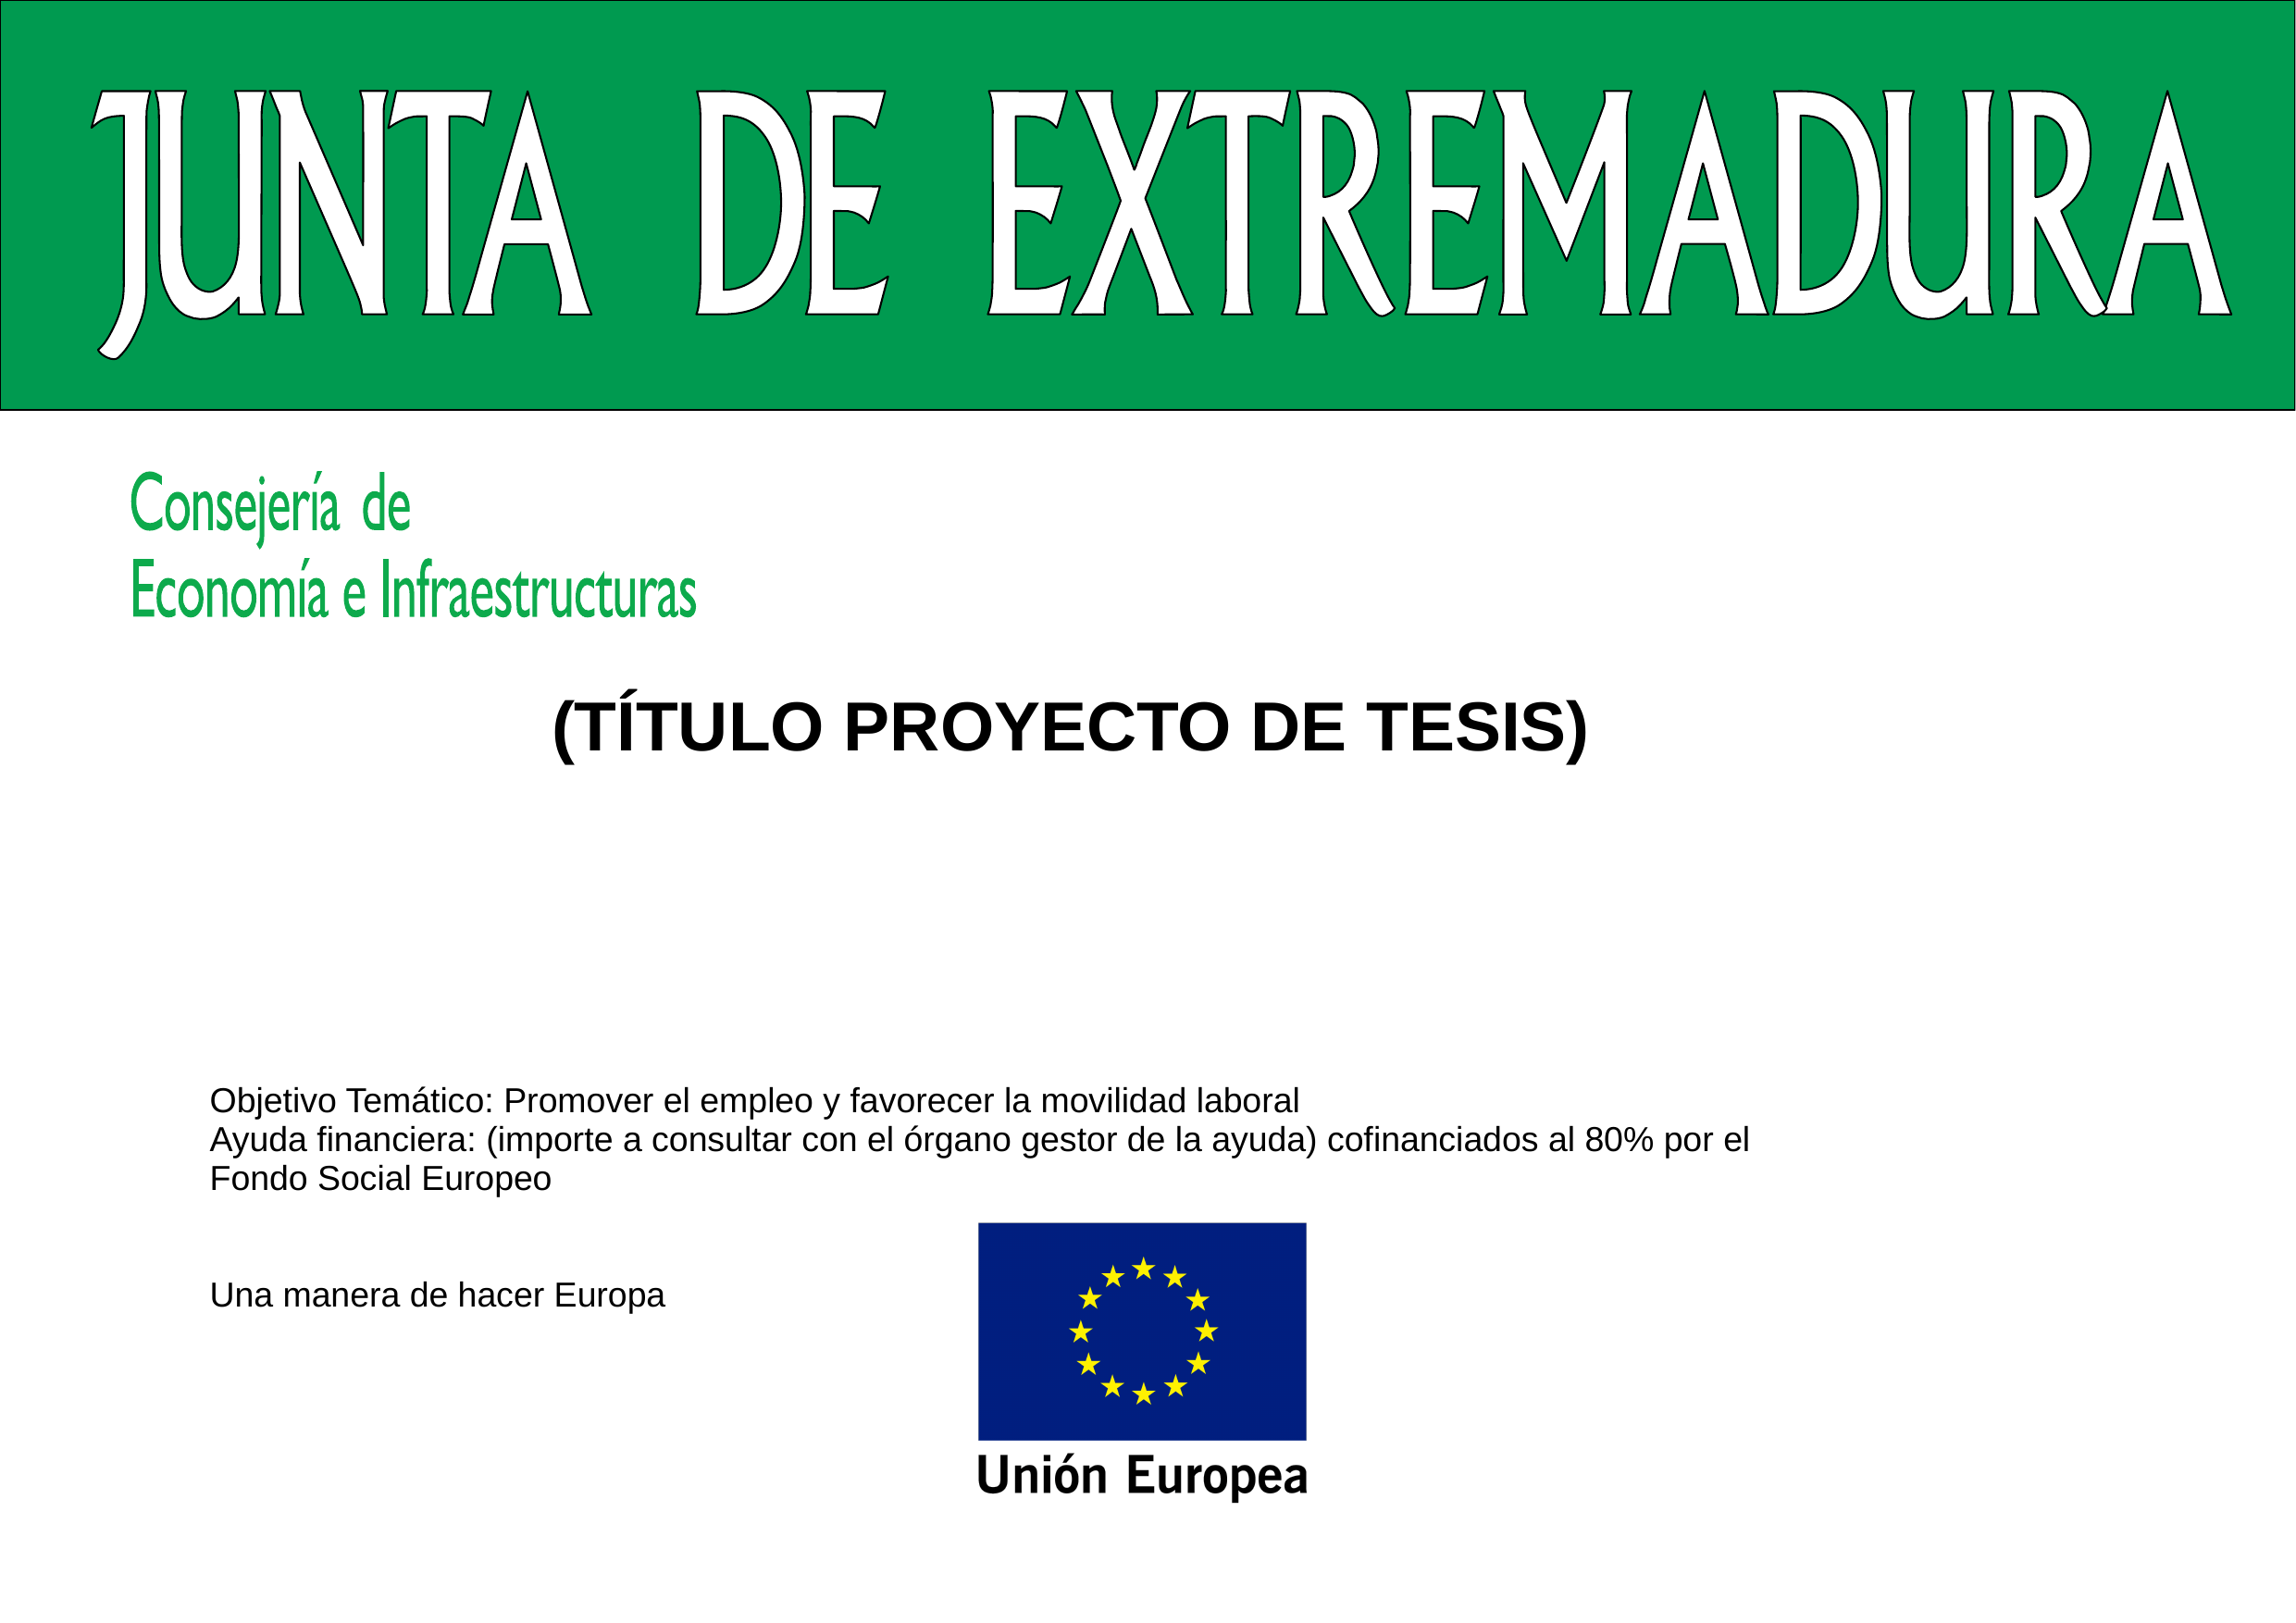

(TÍTULO PROYECTO DE TESIS)
Objetivo Temático: Promover el empleo y favorecer la movilidad laboral
Ayuda financiera: (importe a consultar con el órgano gestor de la ayuda) cofinanciados al 80% por el
Fondo Social Europeo
Una manera de hacer Europa